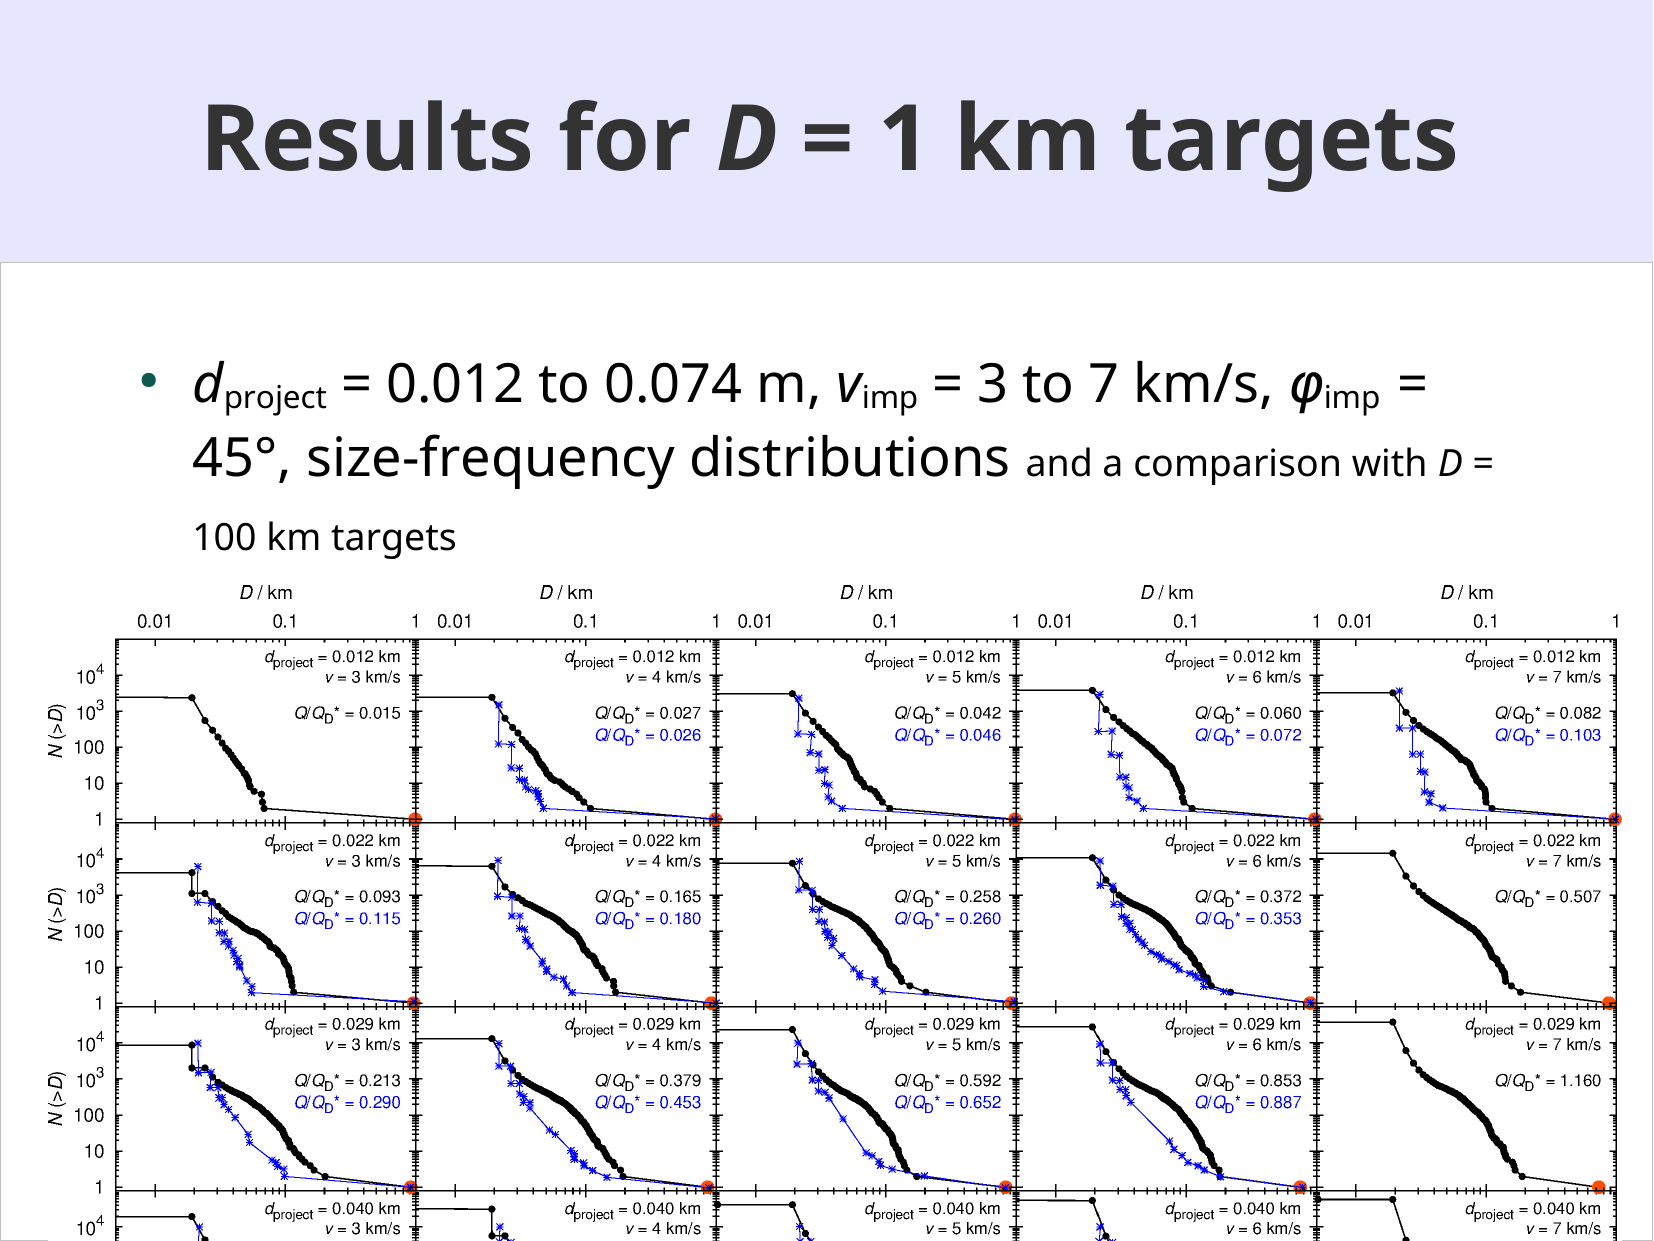

# Results for D = 1 km targets
dproject = 0.012 to 0.074 m, vimp = 3 to 7 km/s, φimp = 45°, size-frequency distributions and a comparison with D = 100 km targets
substantial differences for large Q/Q*D (i.e. super-catastropnic)